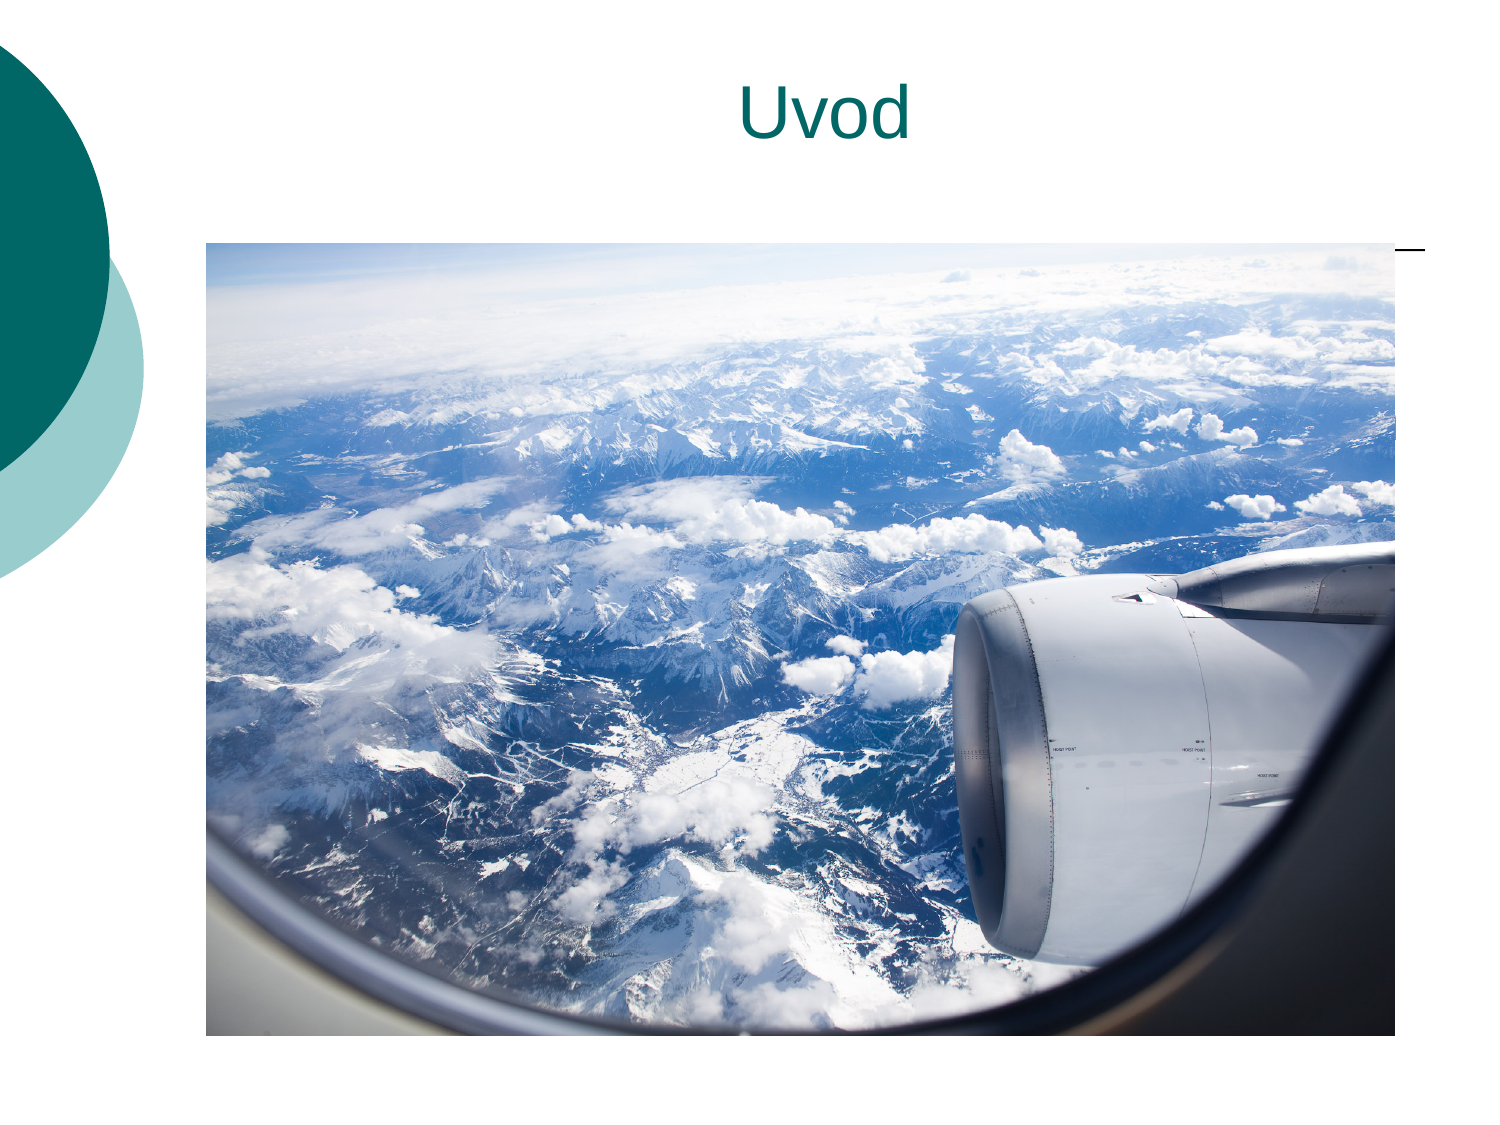

# Uvod
Alpe so izjemno okolje, saj pomenijo veliko število svetovno znanih naravnih biserov
letno Alpe obišče 95 milijonov turistov, katerih počitnice so daljše od enega dne